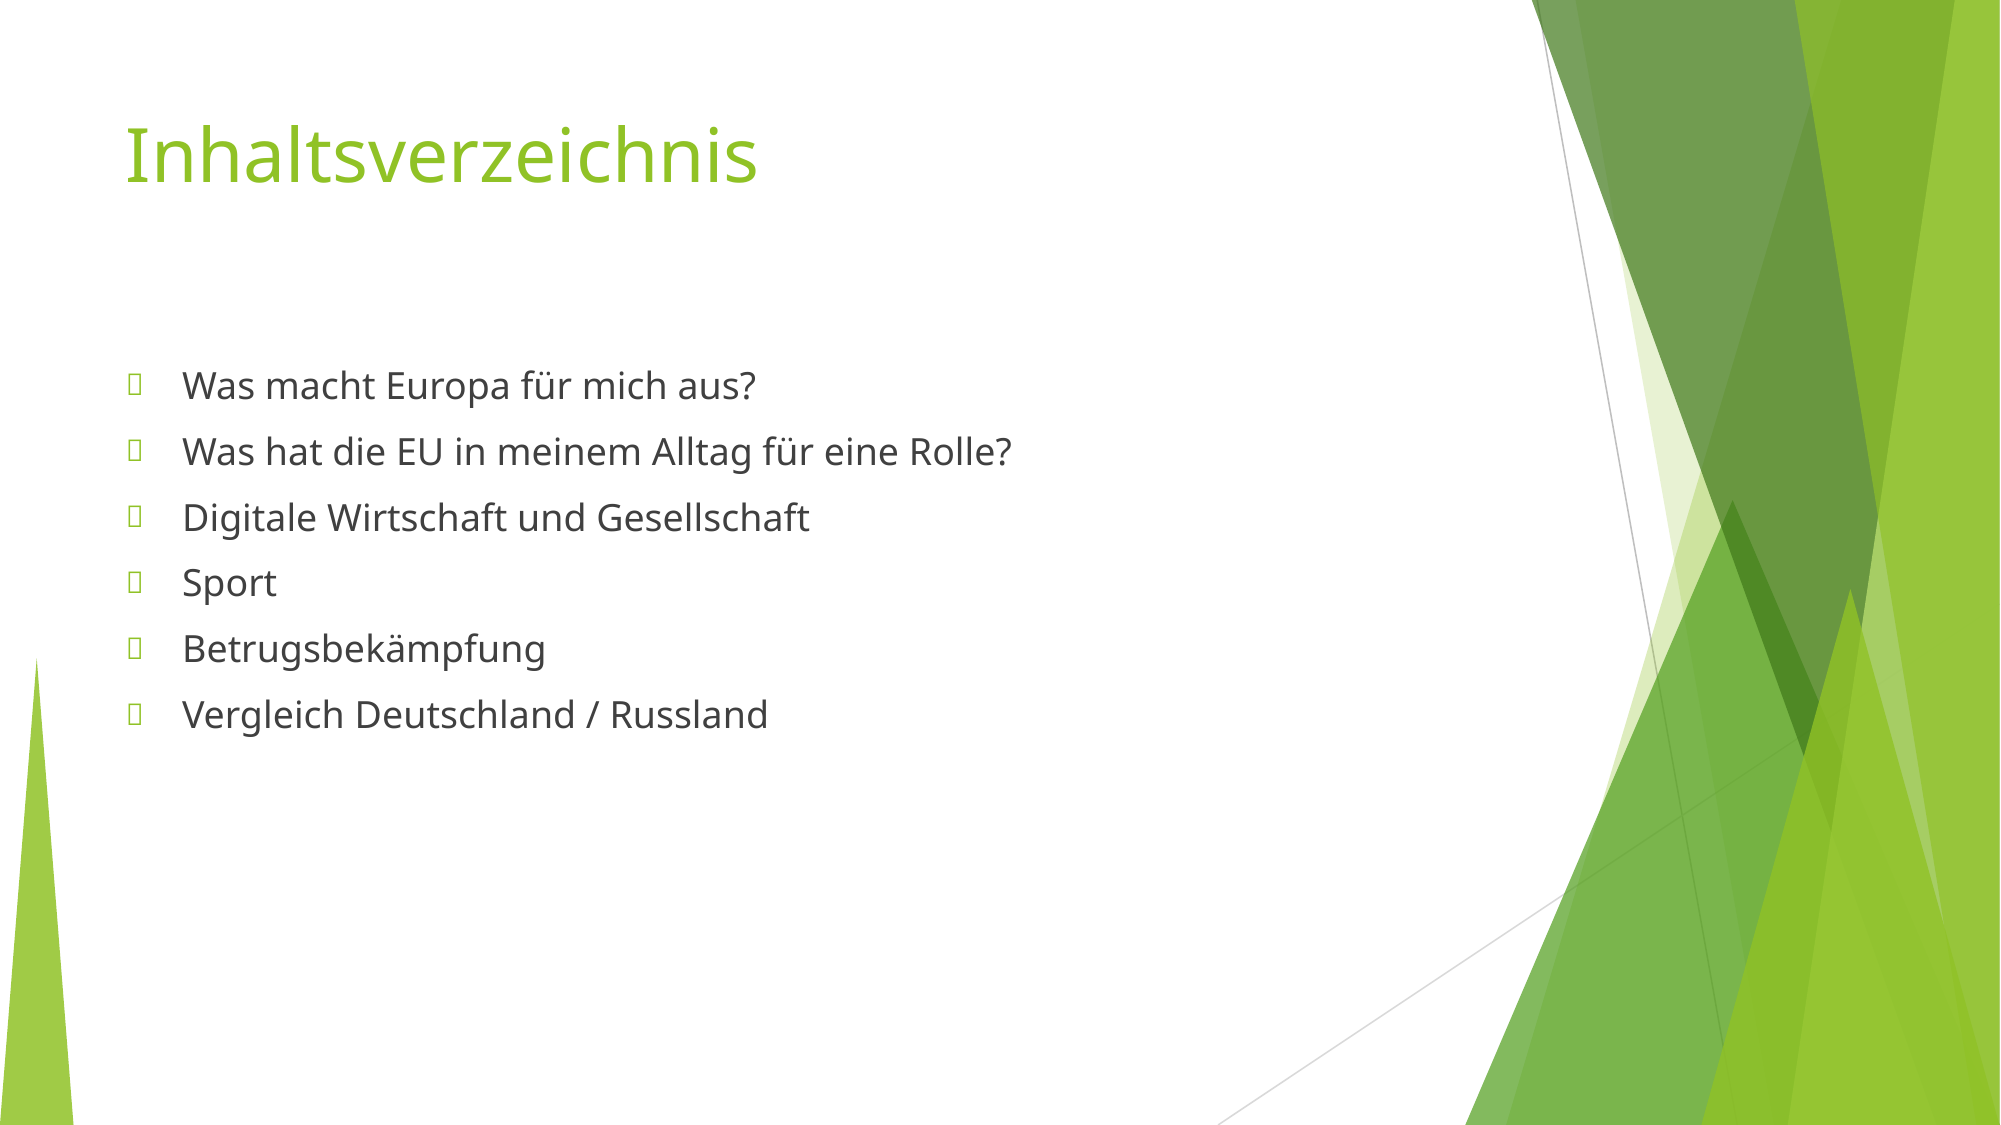

# Inhaltsverzeichnis
Was macht Europa für mich aus?
Was hat die EU in meinem Alltag für eine Rolle?
Digitale Wirtschaft und Gesellschaft
Sport
Betrugsbekämpfung
Vergleich Deutschland / Russland